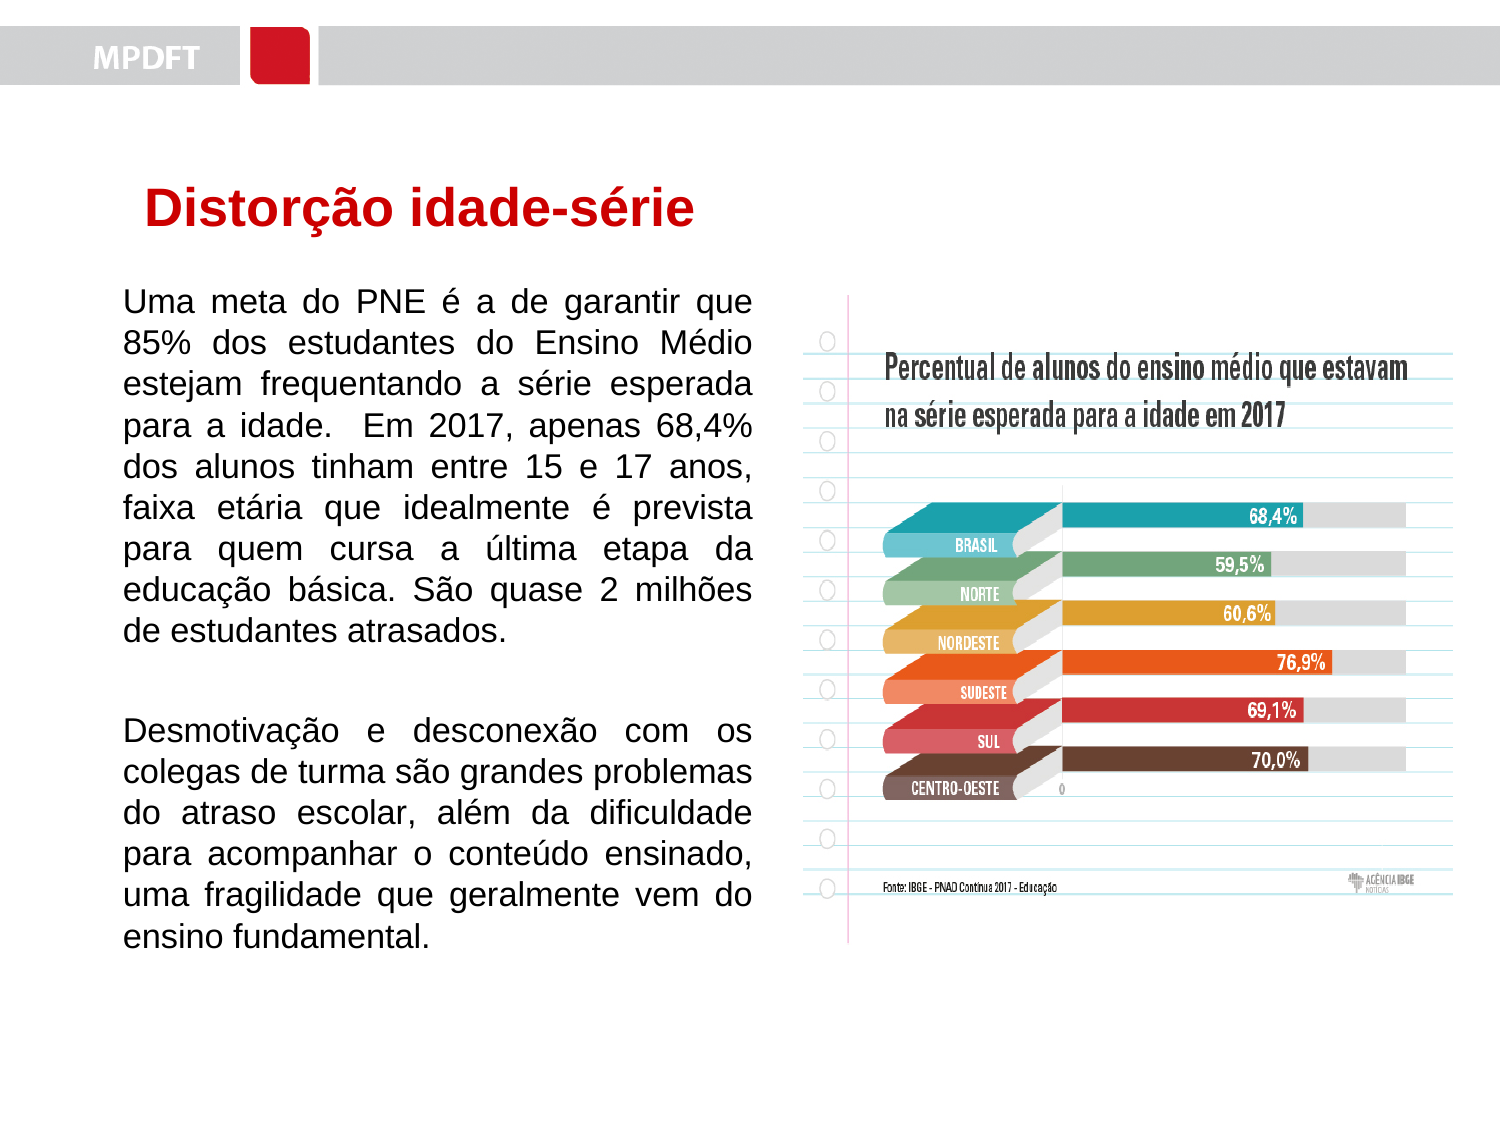

#
 Distorção idade-série
Uma meta do PNE é a de garantir que 85% dos estudantes do Ensino Médio estejam frequentando a série esperada para a idade. Em 2017, apenas 68,4% dos alunos tinham entre 15 e 17 anos, faixa etária que idealmente é prevista para quem cursa a última etapa da educação básica. São quase 2 milhões de estudantes atrasados.
Desmotivação e desconexão com os colegas de turma são grandes problemas do atraso escolar, além da dificuldade para acompanhar o conteúdo ensinado, uma fragilidade que geralmente vem do ensino fundamental.